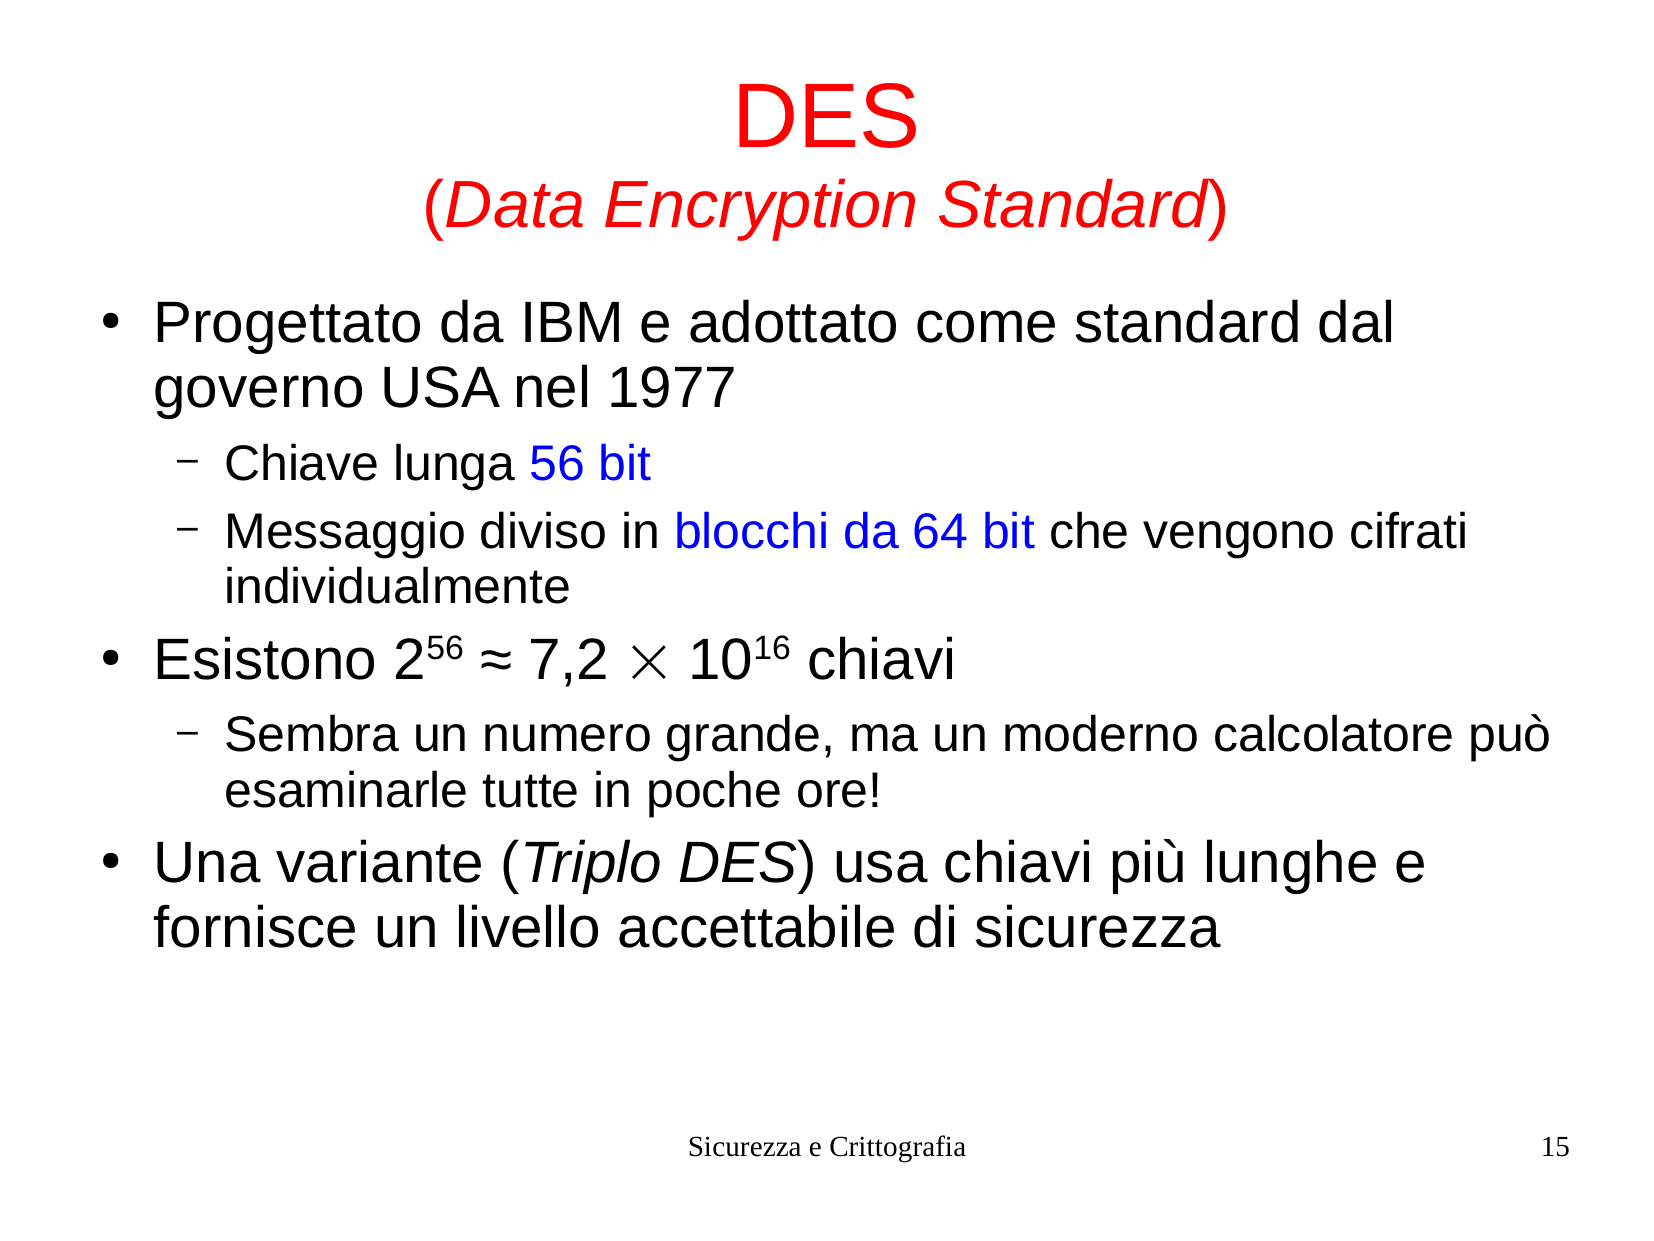

# DES (Data Encryption Standard)
Progettato da IBM e adottato come standard dal governo USA nel 1977
Chiave lunga 56 bit
Messaggio diviso in blocchi da 64 bit che vengono cifrati individualmente
Esistono 256 ≈ 7,2 ´ 1016 chiavi
Sembra un numero grande, ma un moderno calcolatore può esaminarle tutte in poche ore!
Una variante (Triplo DES) usa chiavi più lunghe e fornisce un livello accettabile di sicurezza
Sicurezza e Crittografia
15